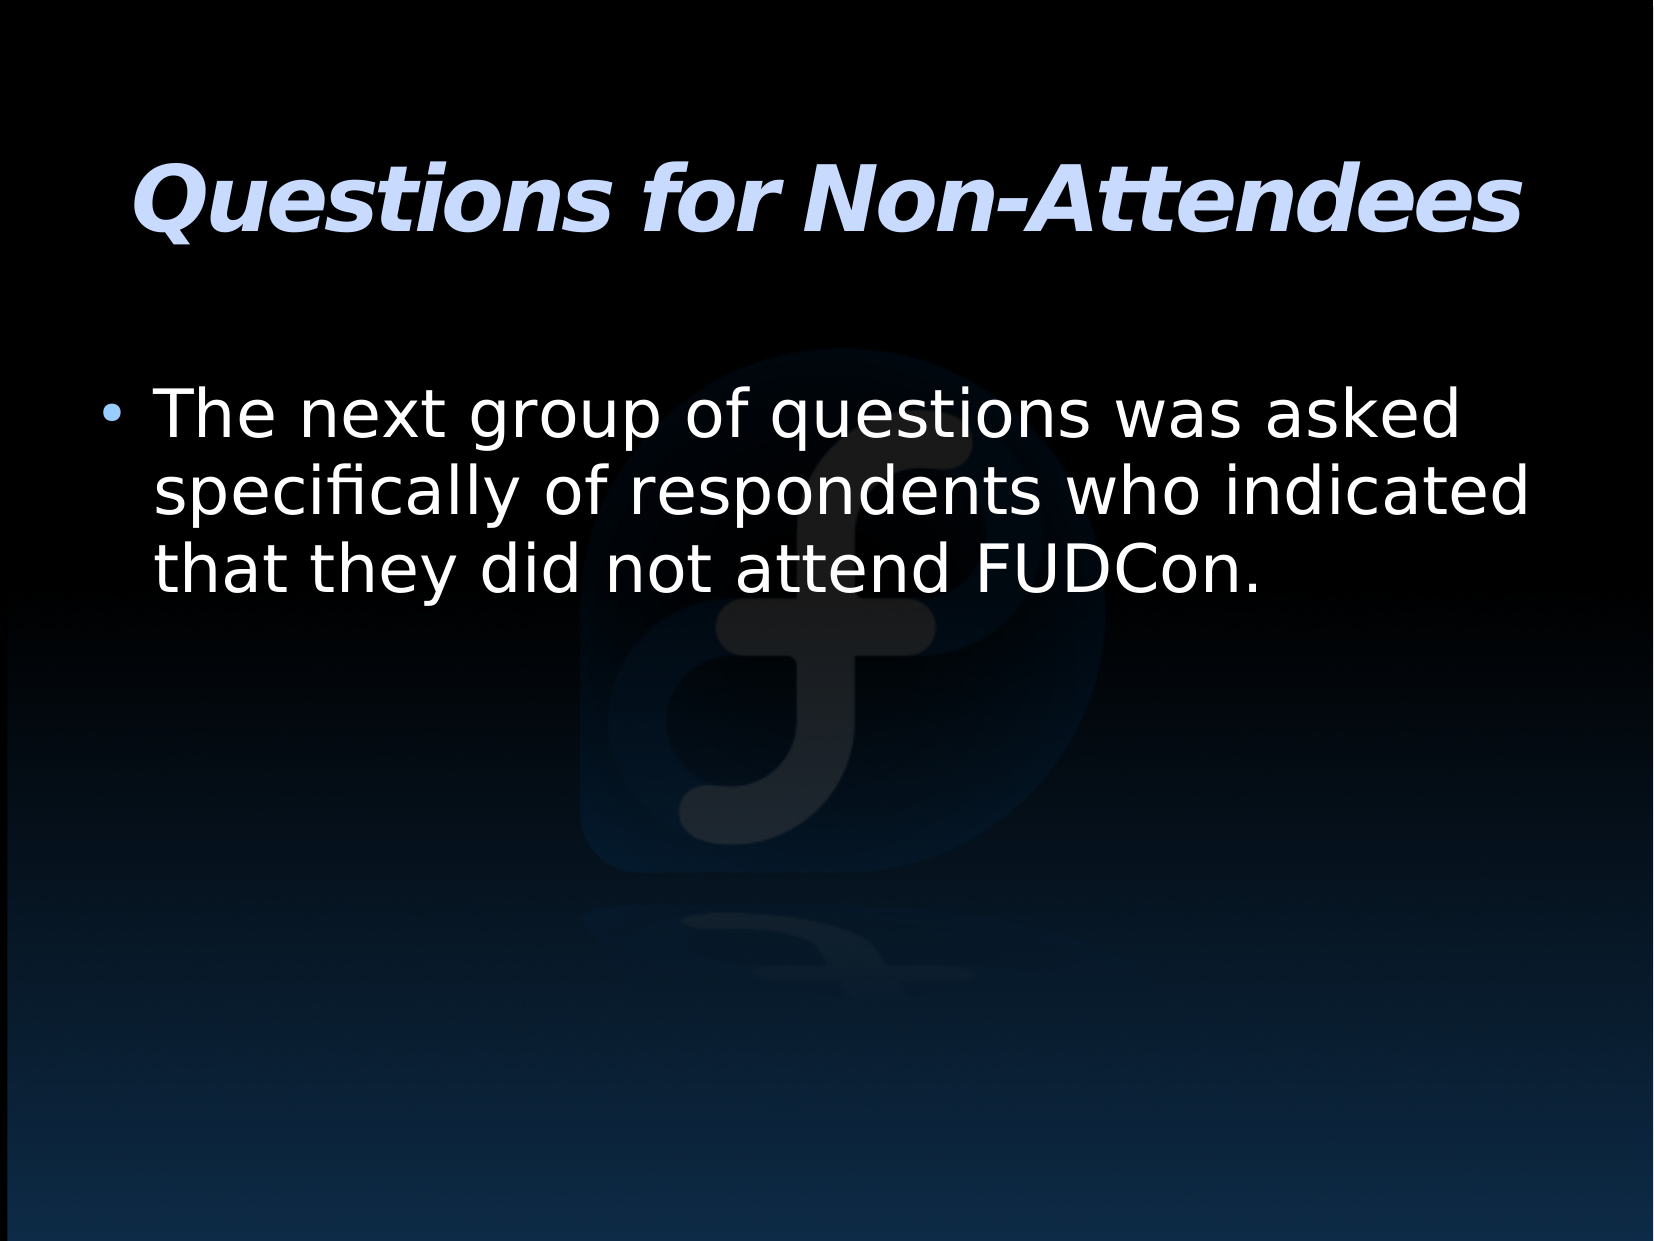

# Questions for Non-Attendees
The next group of questions was asked specifically of respondents who indicated that they did not attend FUDCon.